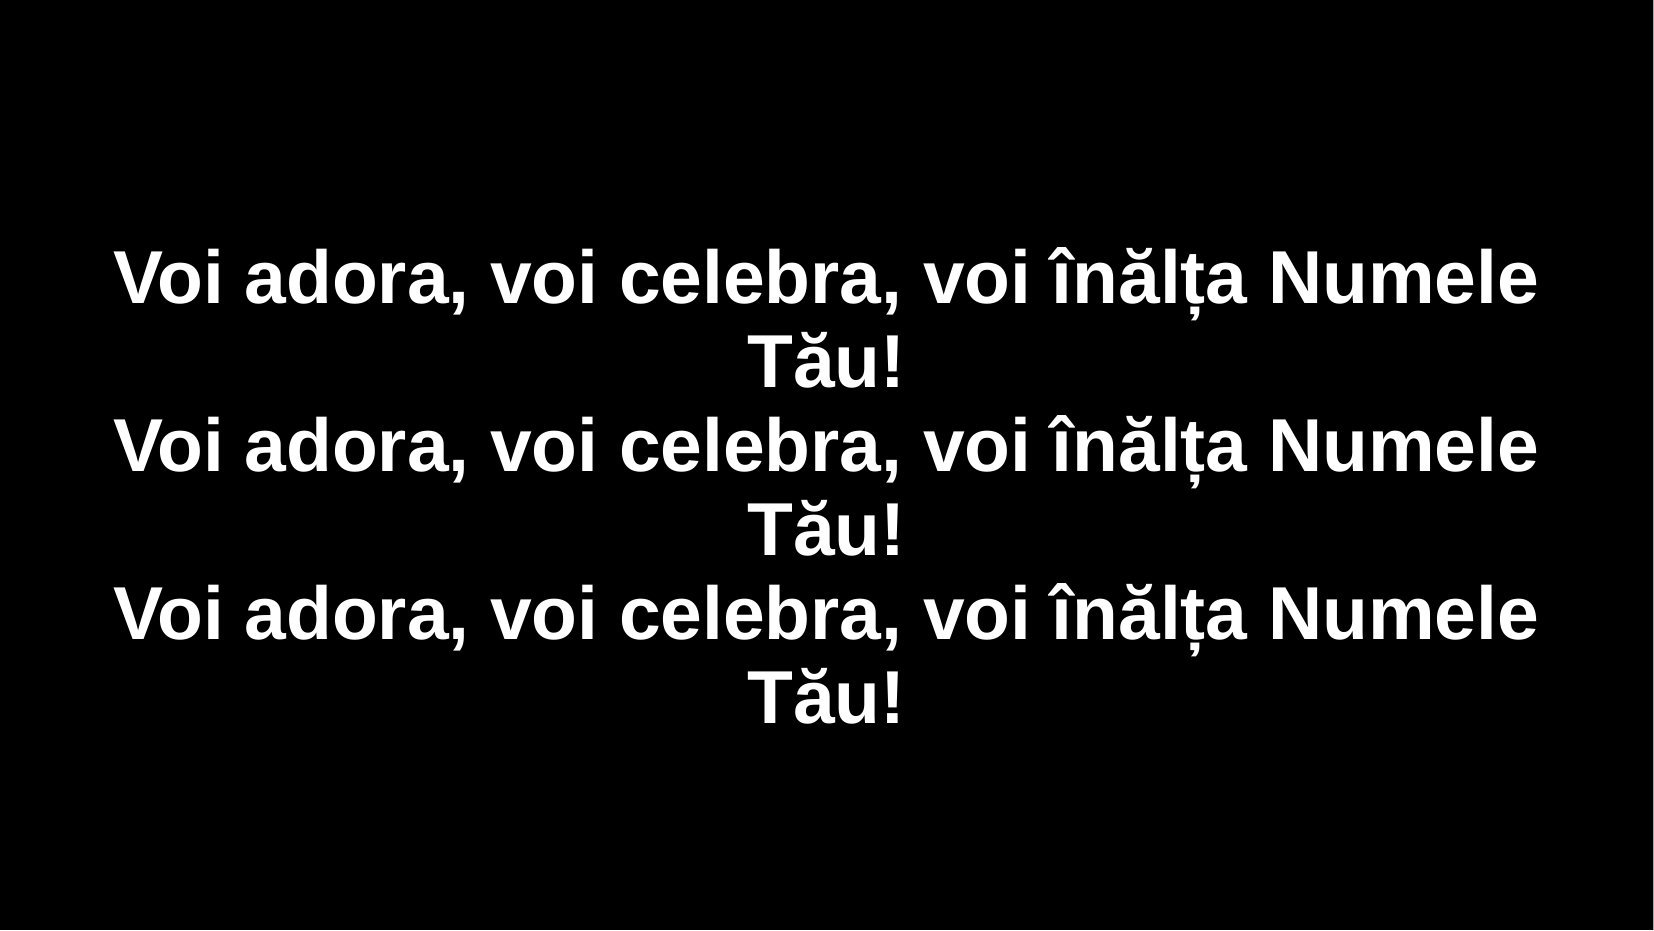

# Voi adora, voi celebra, voi înălța Numele Tău!
Voi adora, voi celebra, voi înălța Numele Tău!
Voi adora, voi celebra, voi înălța Numele Tău!